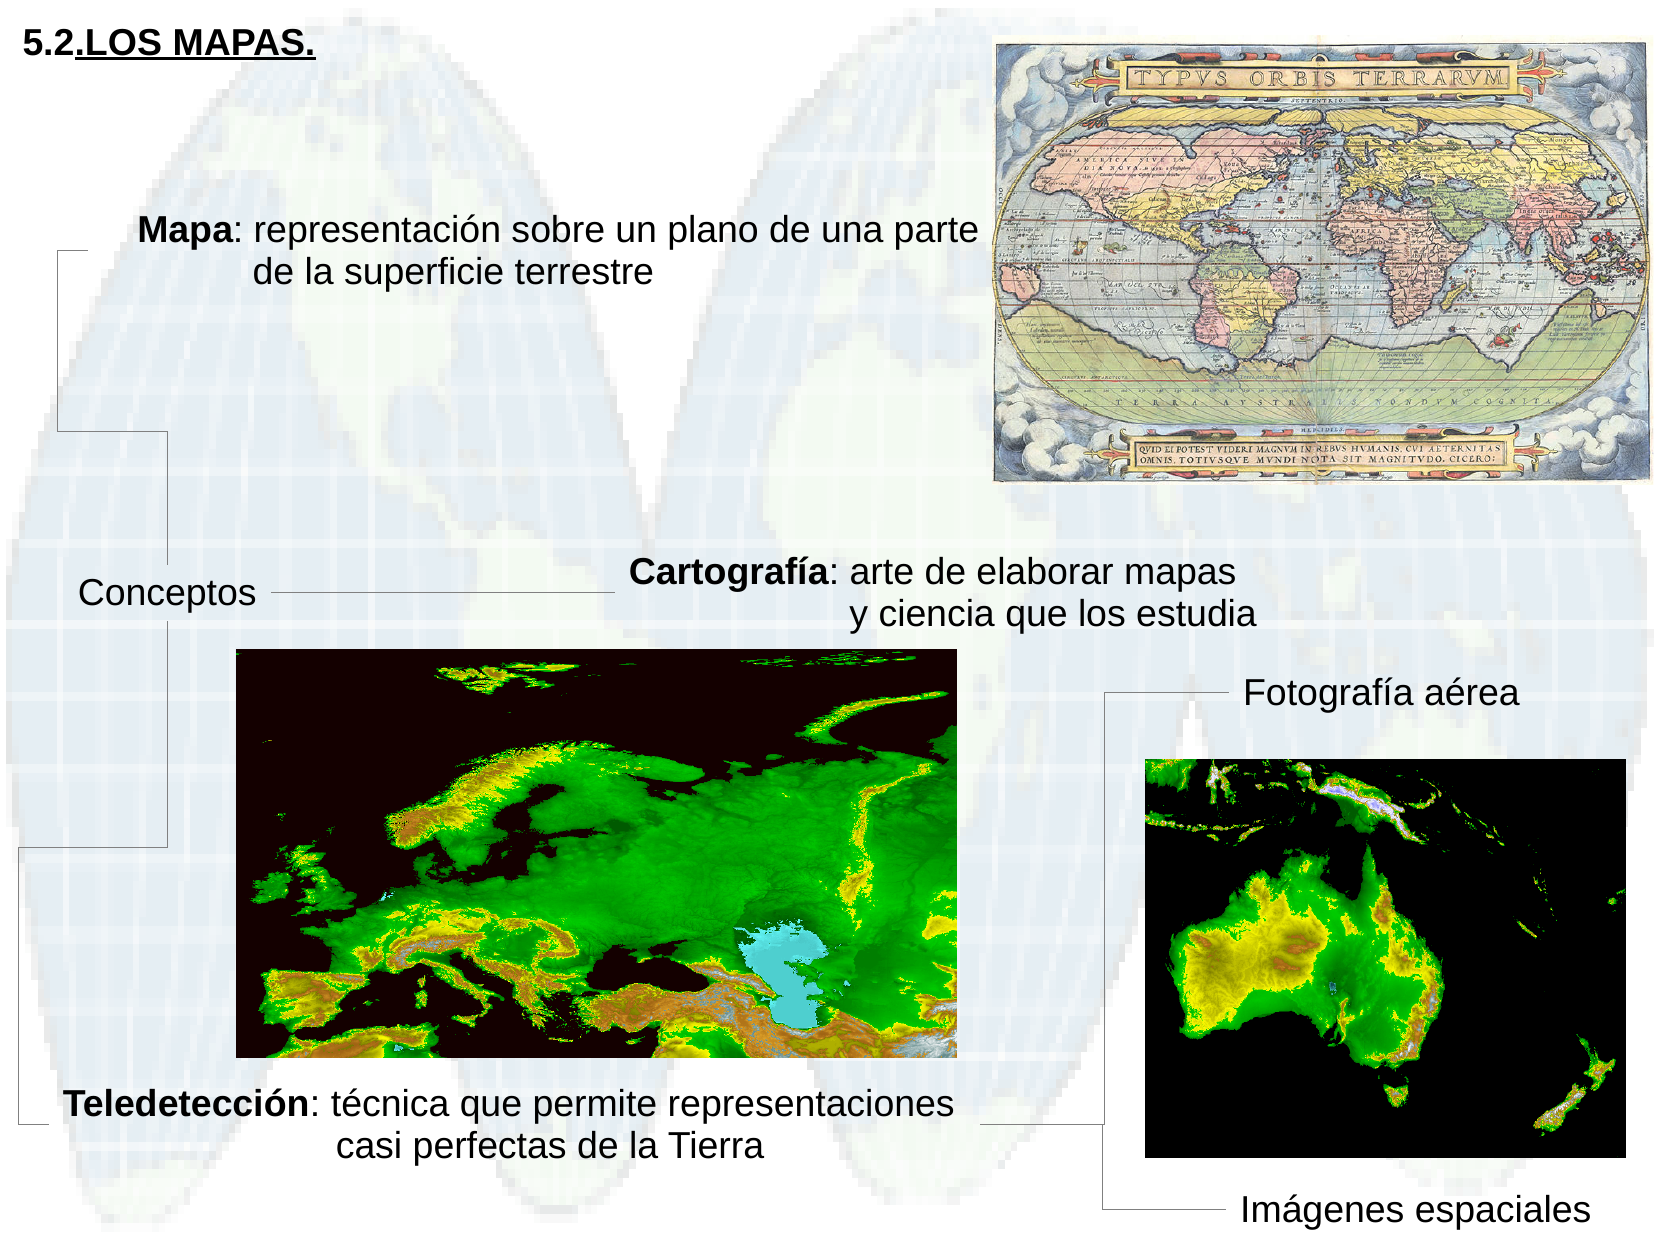

5.2.LOS MAPAS.
Mapa: representación sobre un plano de una parte
 de la superficie terrestre
Cartografía: arte de elaborar mapas
 y ciencia que los estudia
Conceptos
Fotografía aérea
Teledetección: técnica que permite representaciones
 casi perfectas de la Tierra
Imágenes espaciales